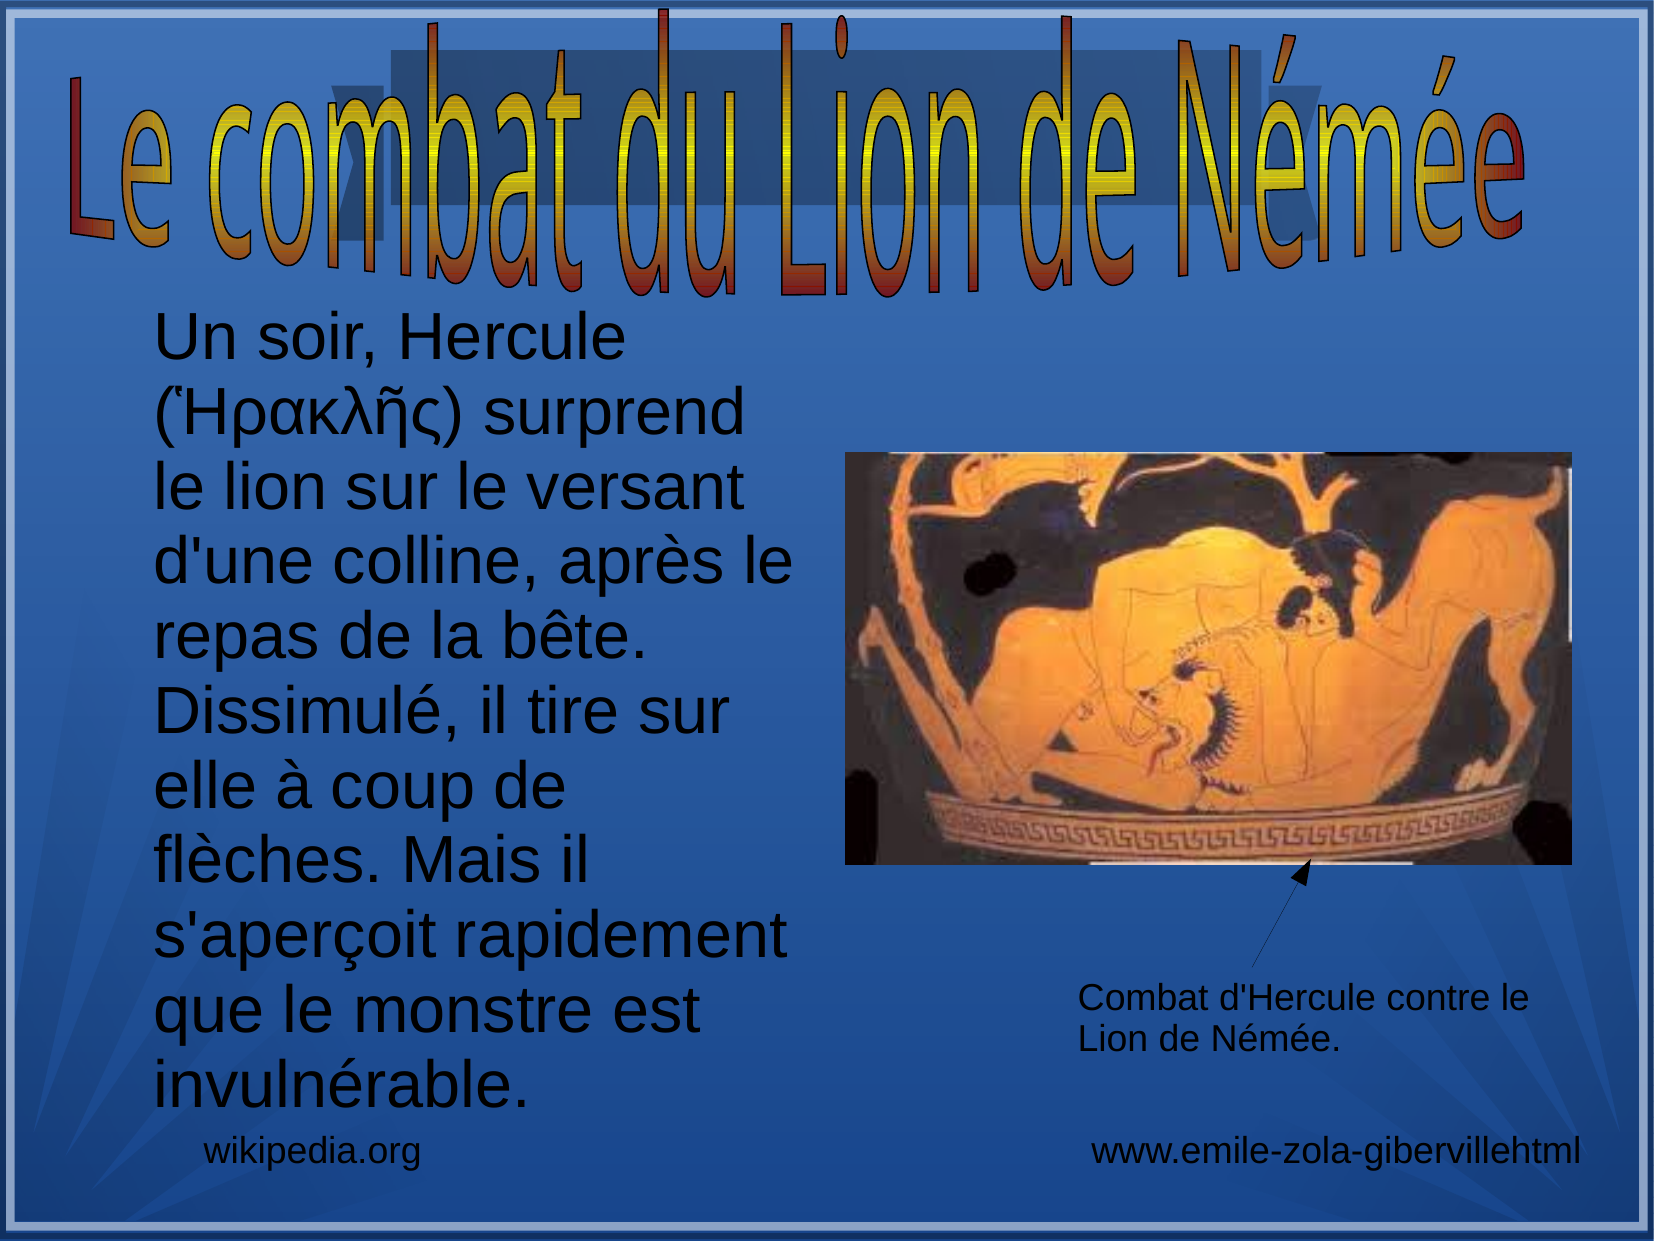

Le combat du Lion de Némée
# Un soir, Hercule (Ἡρακλῆς) surprend le lion sur le versant d'une colline, après le repas de la bête. Dissimulé, il tire sur elle à coup de flèches. Mais il s'aperçoit rapidement que le monstre est invulnérable.
Combat d'Hercule contre le Lion de Némée.
wikipedia.org www.emile-zola-gibervillehtml